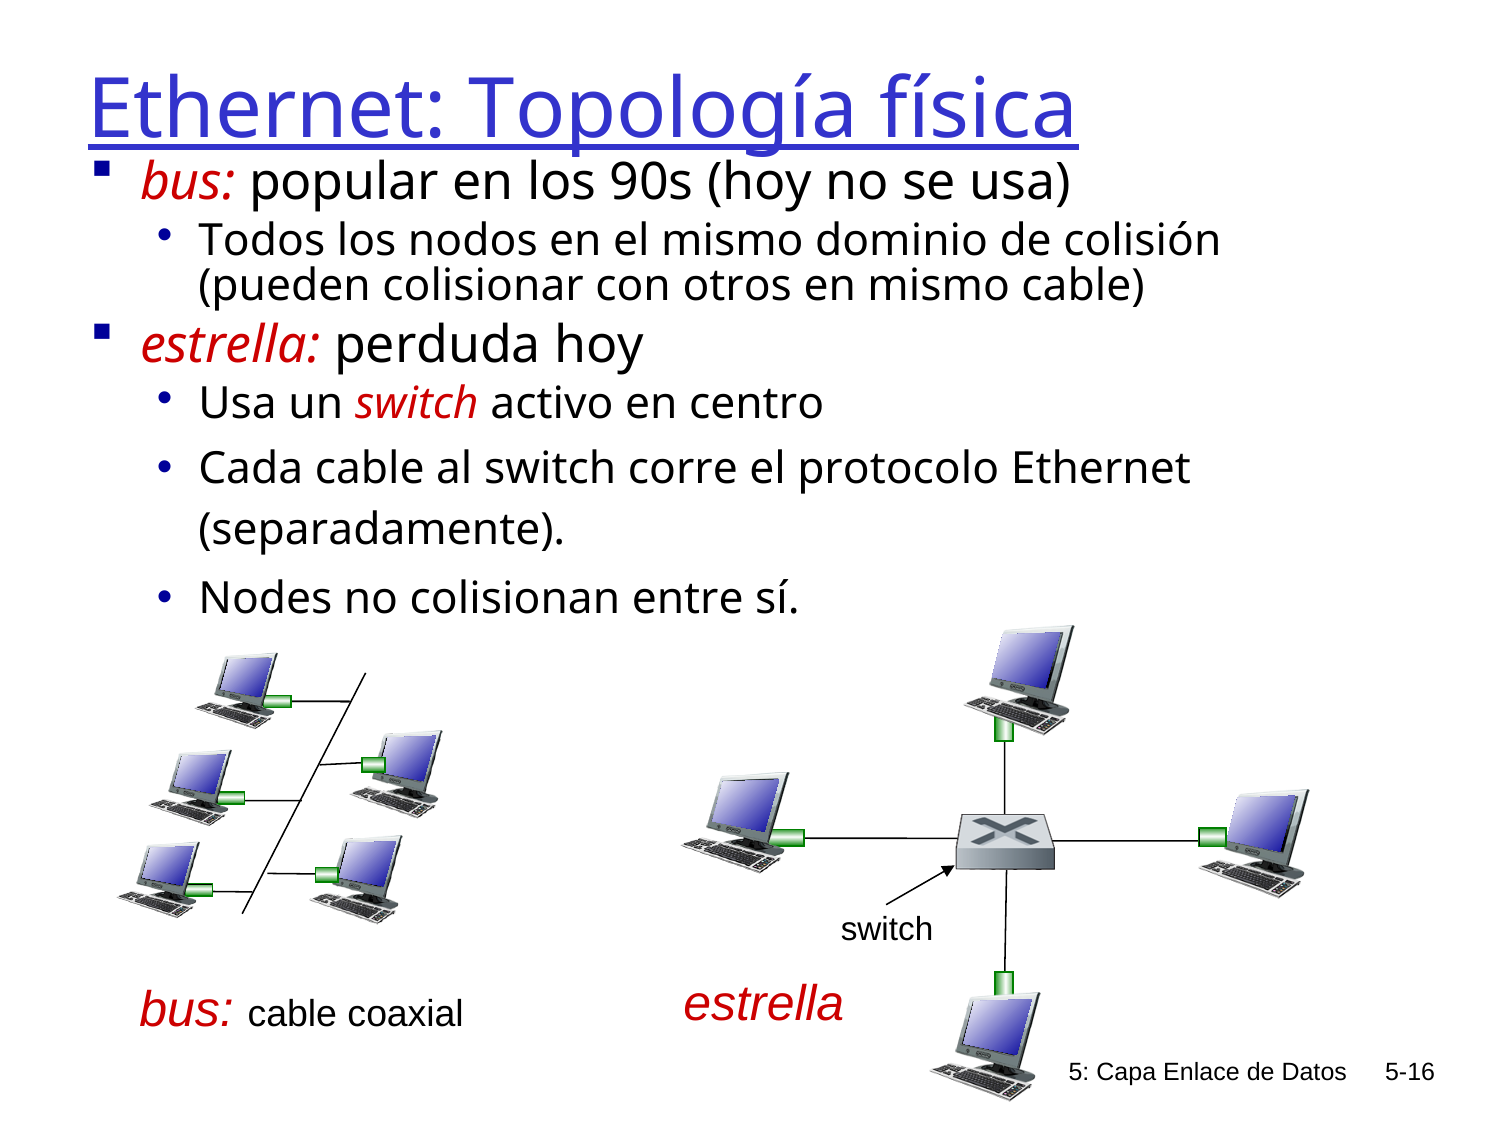

# Ethernet: Topología física
bus: popular en los 90s (hoy no se usa)
Todos los nodos en el mismo dominio de colisión (pueden colisionar con otros en mismo cable)
estrella: perduda hoy
Usa un switch activo en centro
Cada cable al switch corre el protocolo Ethernet (separadamente).
Nodes no colisionan entre sí.
switch
estrella
bus: cable coaxial
16